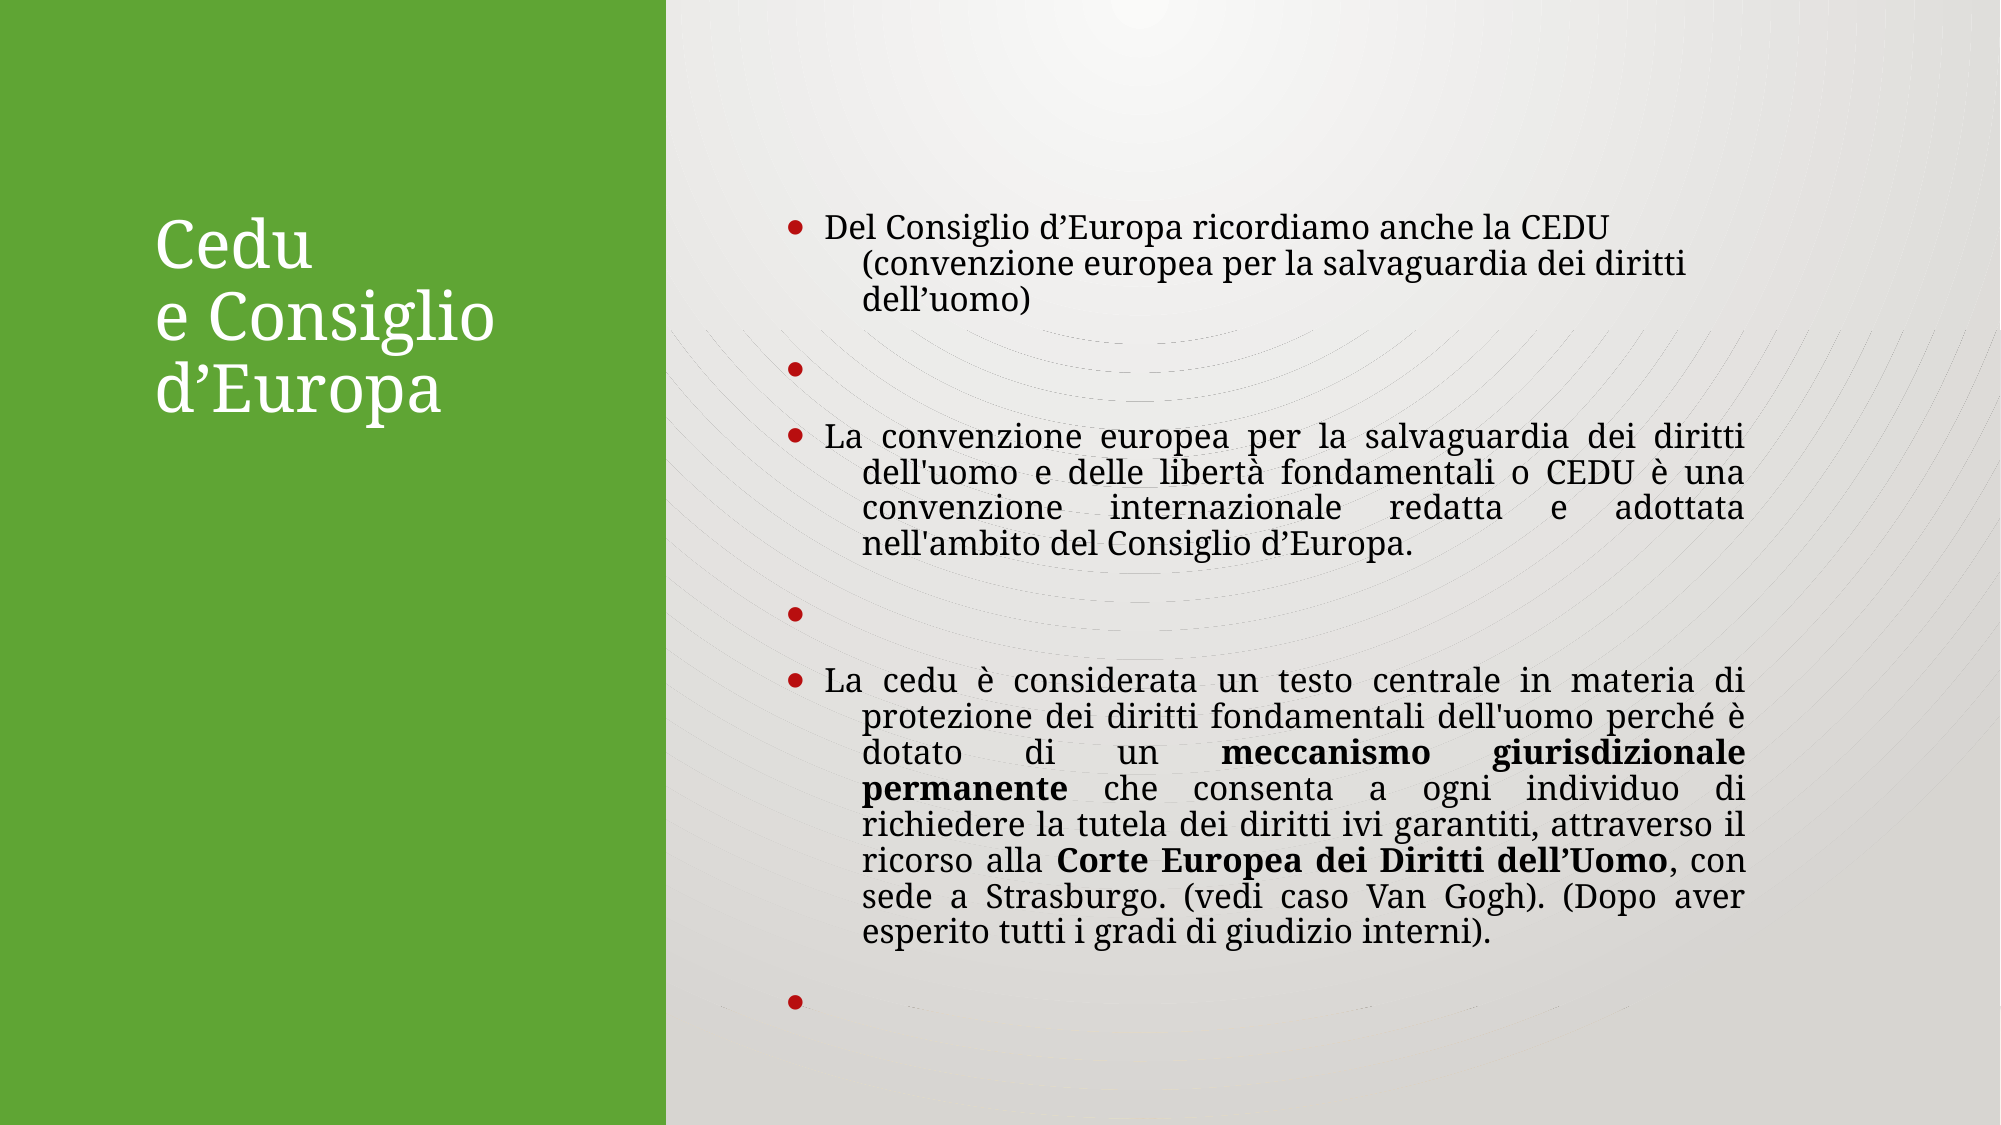

# Cedu e Consiglio d’Europa
Del Consiglio d’Europa ricordiamo anche la CEDU (convenzione europea per la salvaguardia dei diritti dell’uomo)
La convenzione europea per la salvaguardia dei diritti dell'uomo e delle libertà fondamentali o CEDU è una convenzione internazionale redatta e adottata nell'ambito del Consiglio d’Europa.
La cedu è considerata un testo centrale in materia di protezione dei diritti fondamentali dell'uomo perché è dotato di un meccanismo giurisdizionale permanente che consenta a ogni individuo di richiedere la tutela dei diritti ivi garantiti, attraverso il ricorso alla Corte Europea dei Diritti dell’Uomo, con sede a Strasburgo. (vedi caso Van Gogh). (Dopo aver esperito tutti i gradi di giudizio interni).